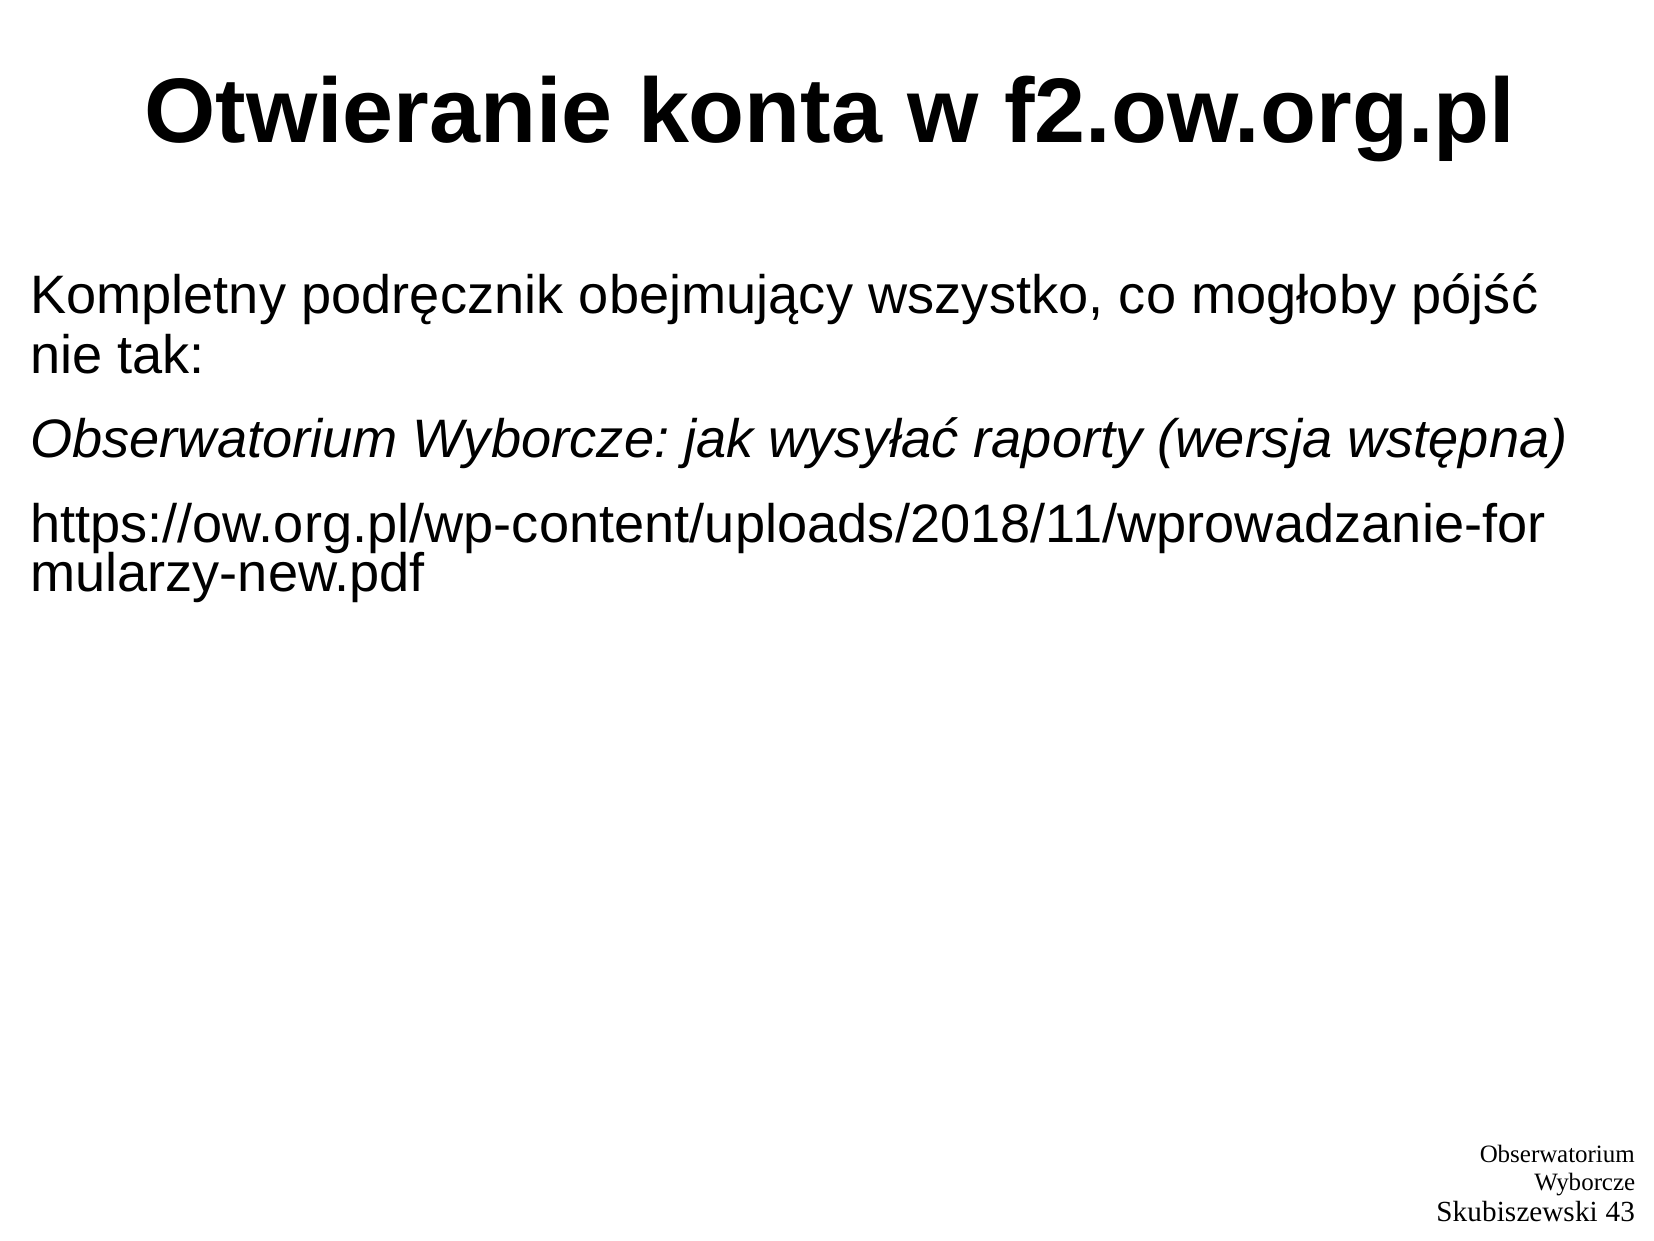

# Otwieranie konta w f2.ow.org.pl
Kompletny podręcznik obejmujący wszystko, co mogłoby pójść nie tak:
Obserwatorium Wyborcze: jak wysyłać raporty (wersja wstępna)
https://ow.org.pl/wp-content/uploads/2018/11/wprowadzanie-formularzy-new.pdf
43